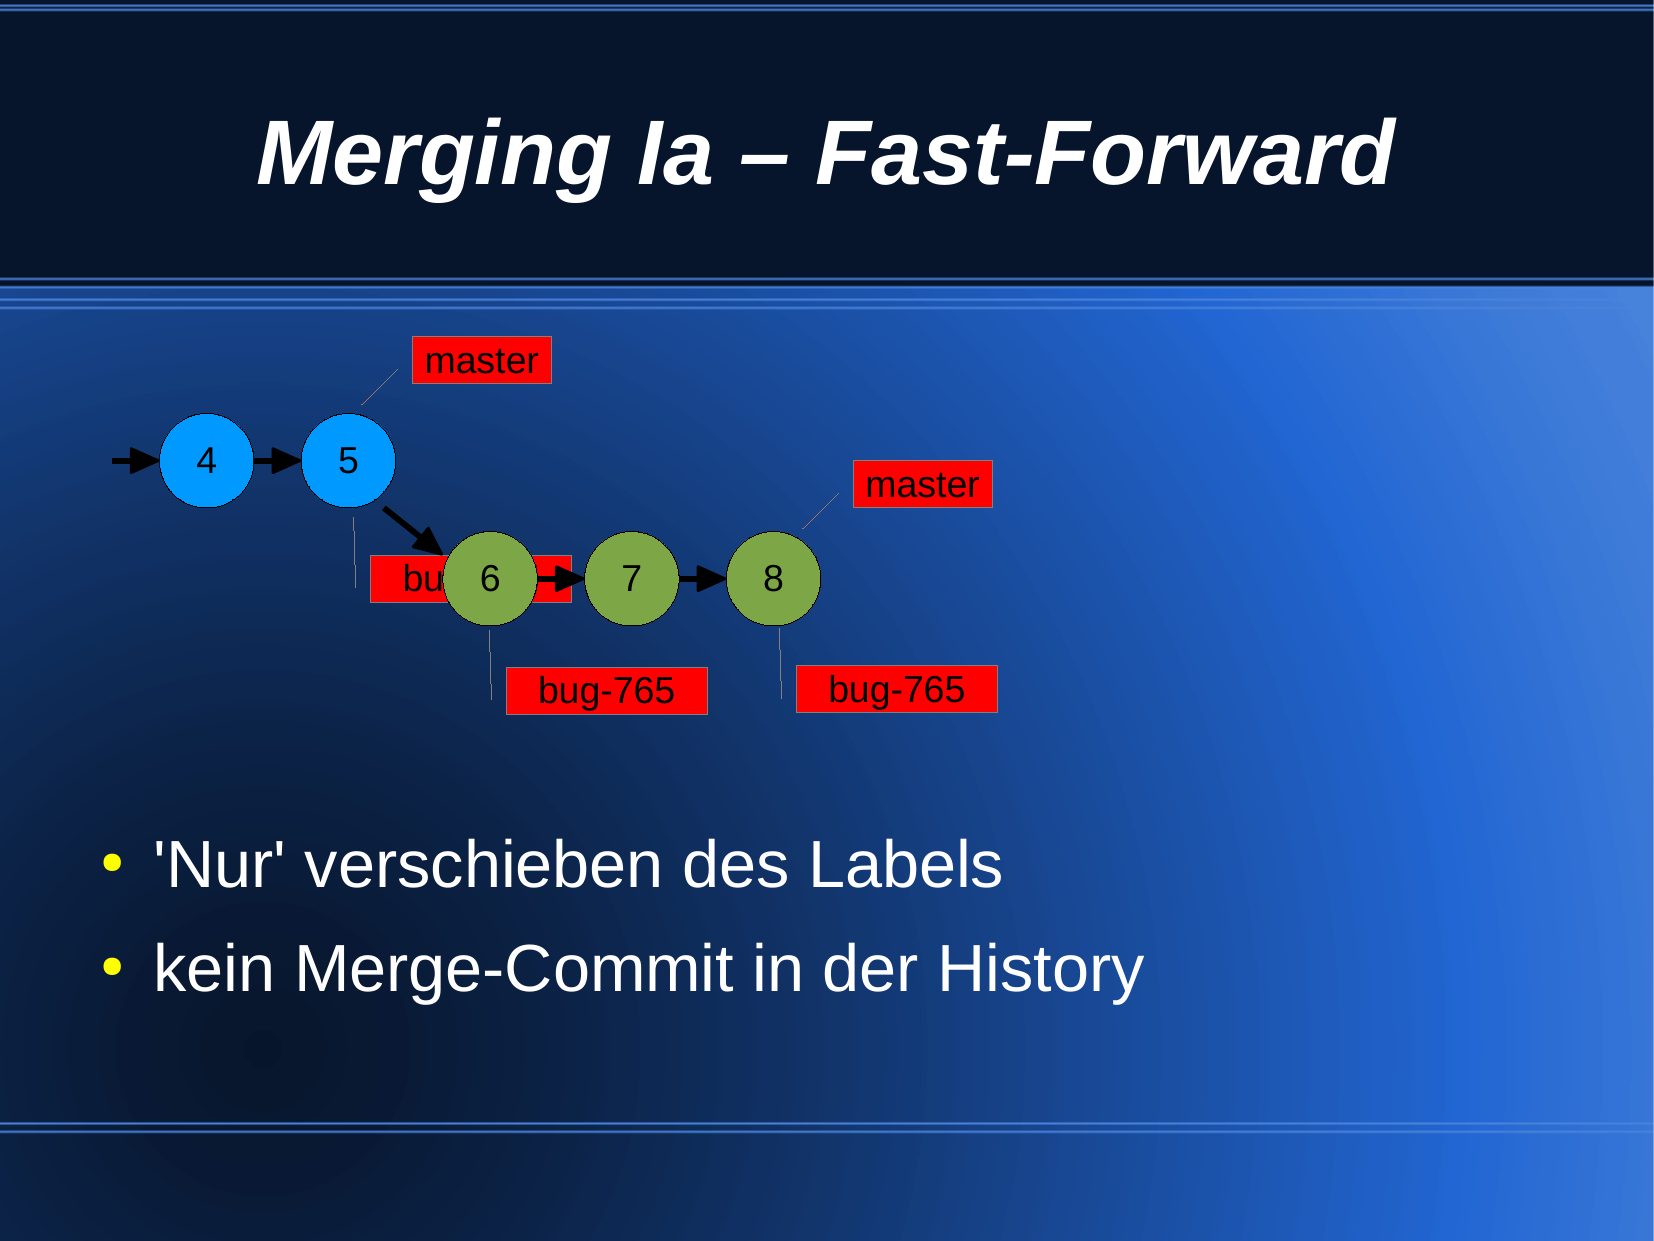

# Merging Ia – Fast-Forward
master
4
5
master
6
7
8
bug-765
bug-765
bug-765
'Nur' verschieben des Labels
kein Merge-Commit in der History